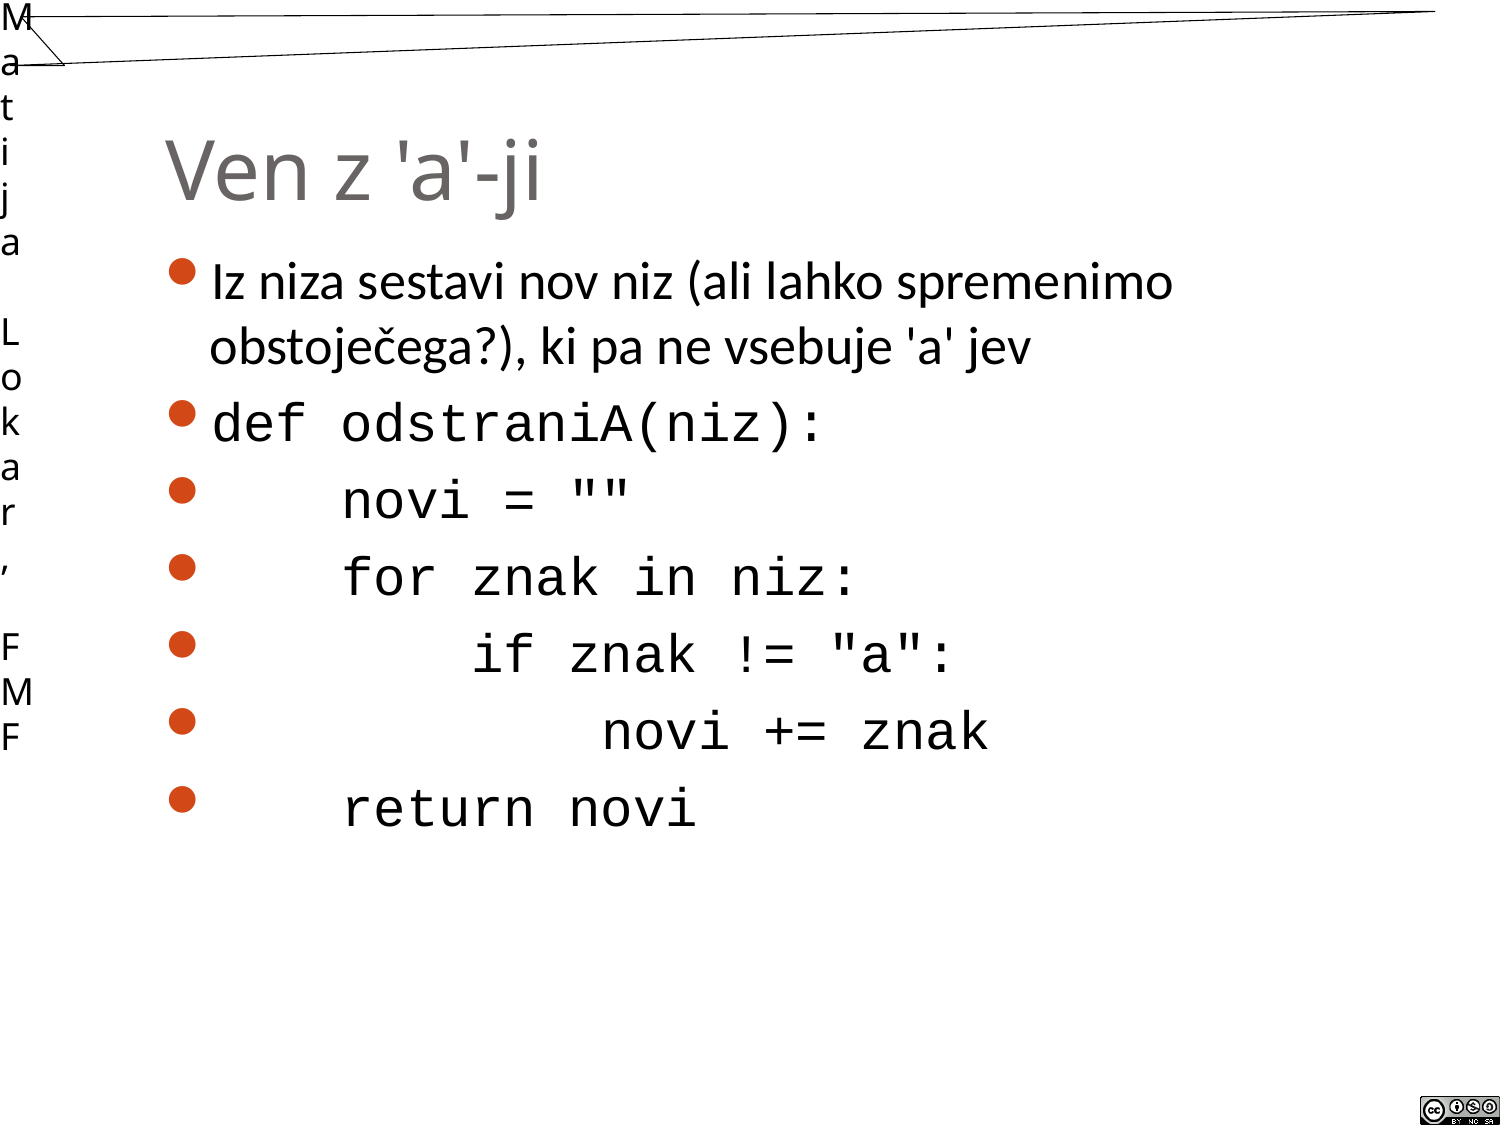

Matija Lokar, FMF
# Ven z 'a'-ji
Iz niza sestavi nov niz (ali lahko spremenimo obstoječega?), ki pa ne vsebuje 'a' jev
def odstraniA(niz):
 novi = ""
 for znak in niz:
 if znak != "a":
 novi += znak
 return novi